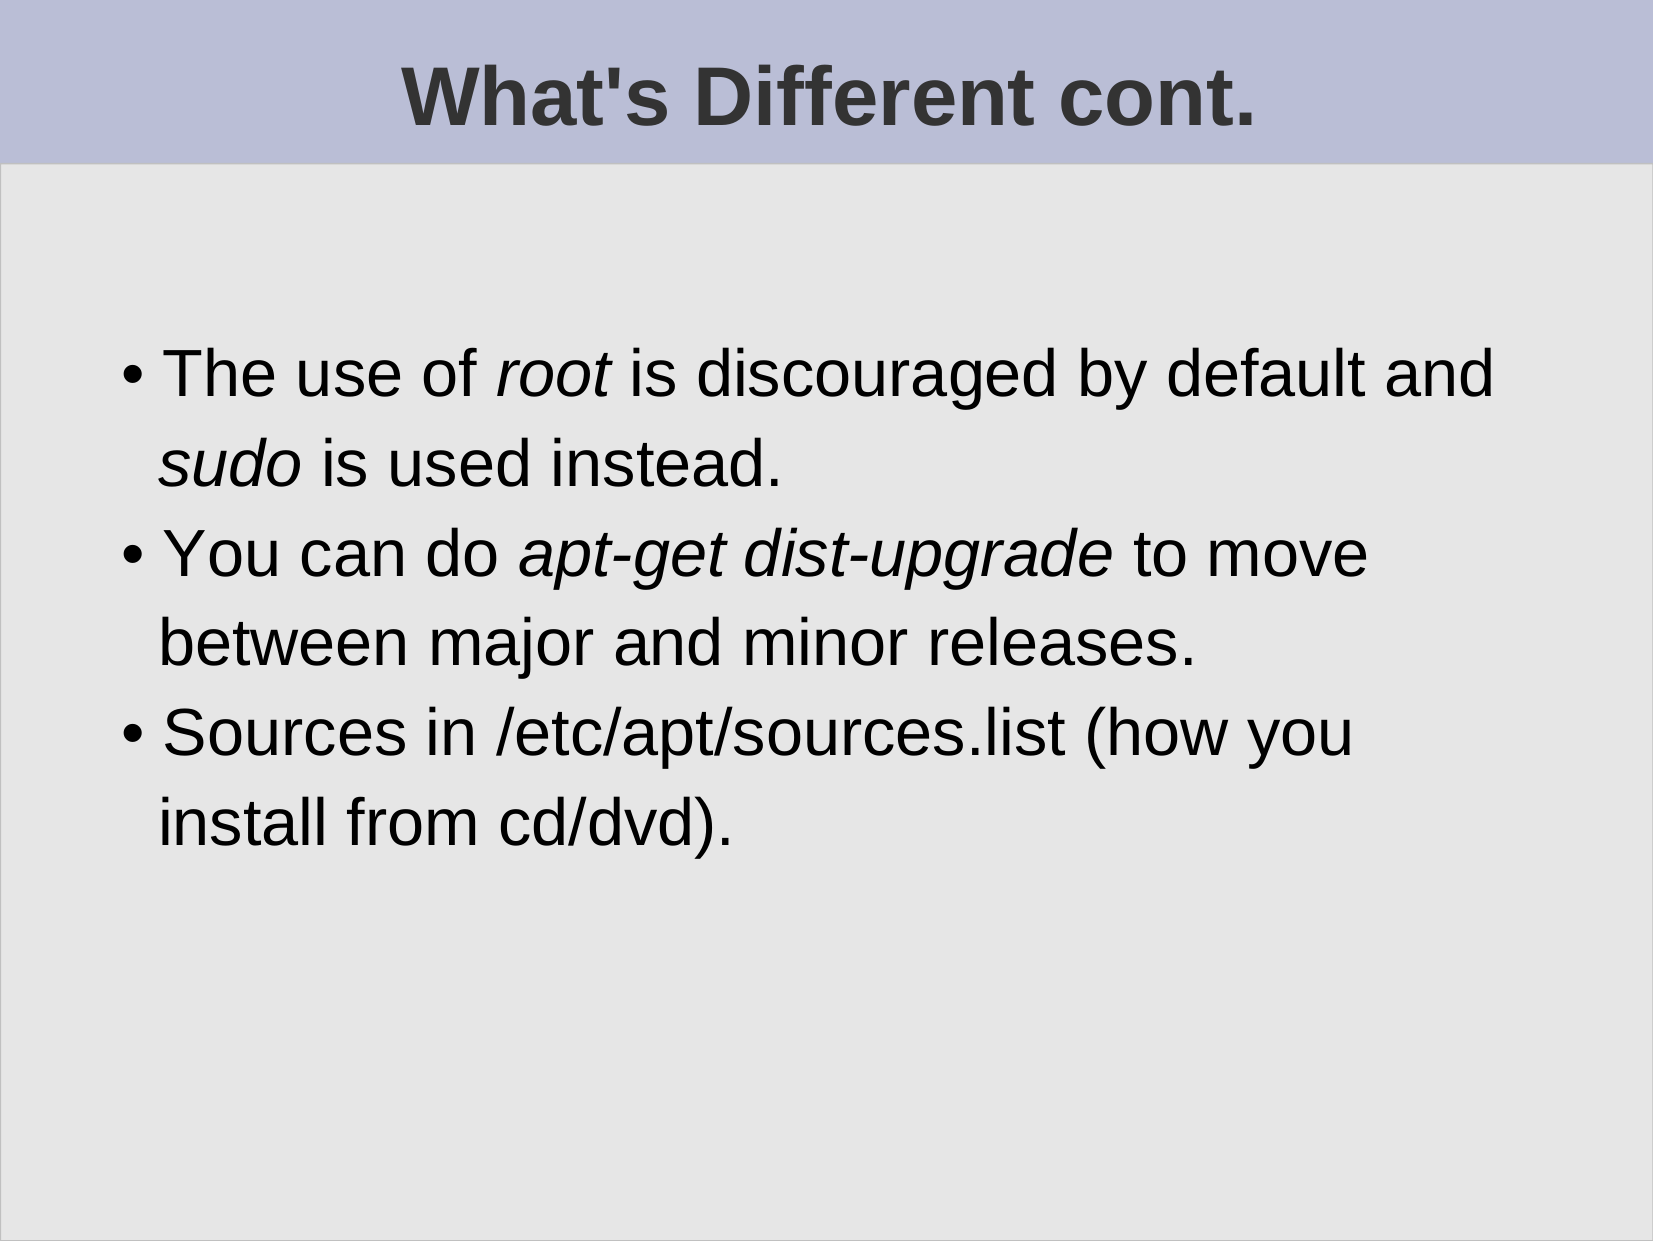

What's Different cont.
# What's Different cont.
 The use of root is discouraged by default and
 sudo is used instead.
 You can do apt-get dist-upgrade to move
 between major and minor releases.
 Sources in /etc/apt/sources.list (how you
 install from cd/dvd).